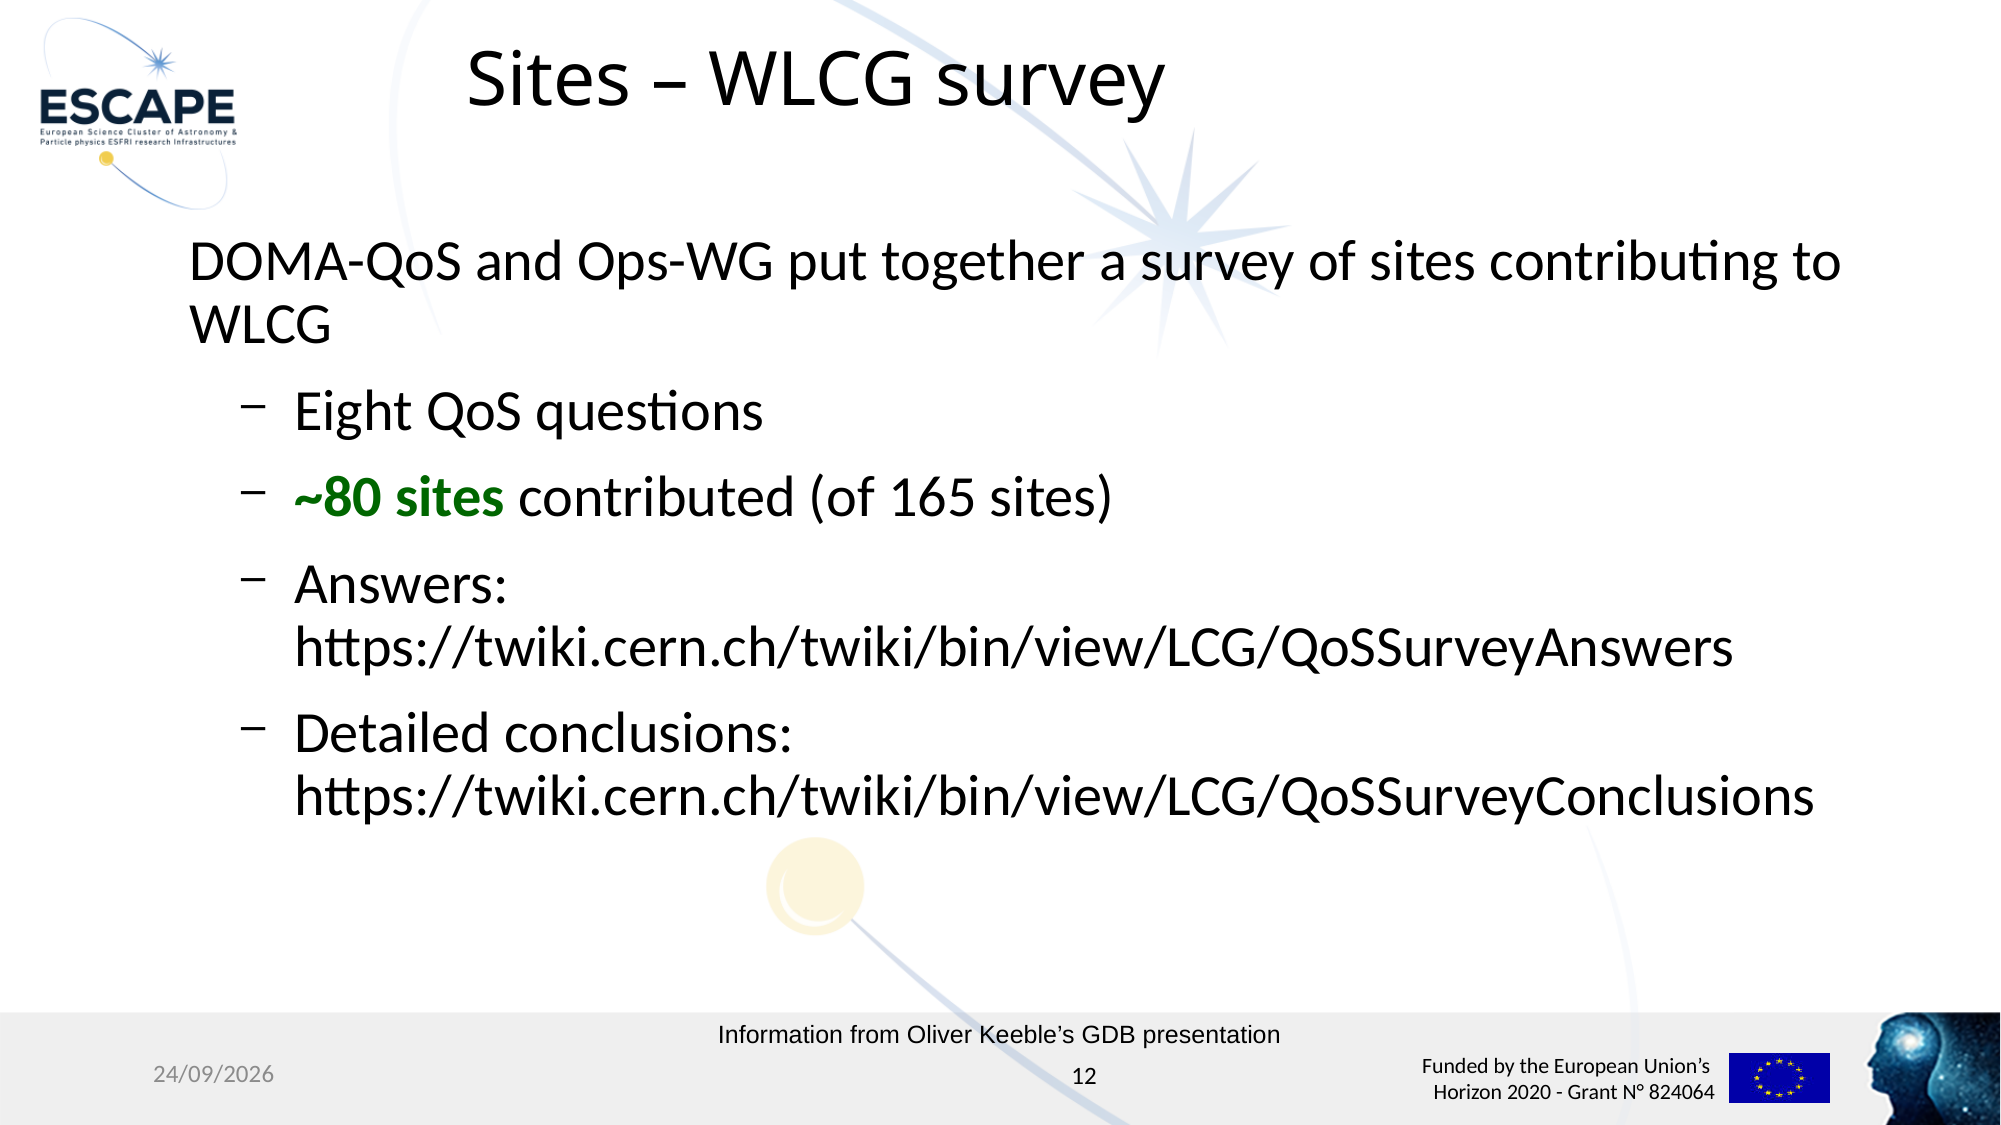

# Sites – WLCG survey
DOMA-QoS and Ops-WG put together a survey of sites contributing to WLCG
Eight QoS questions
~80 sites contributed (of 165 sites)
Answers: https://twiki.cern.ch/twiki/bin/view/LCG/QoSSurveyAnswers
Detailed conclusions:https://twiki.cern.ch/twiki/bin/view/LCG/QoSSurveyConclusions
Information from Oliver Keeble’s GDB presentation